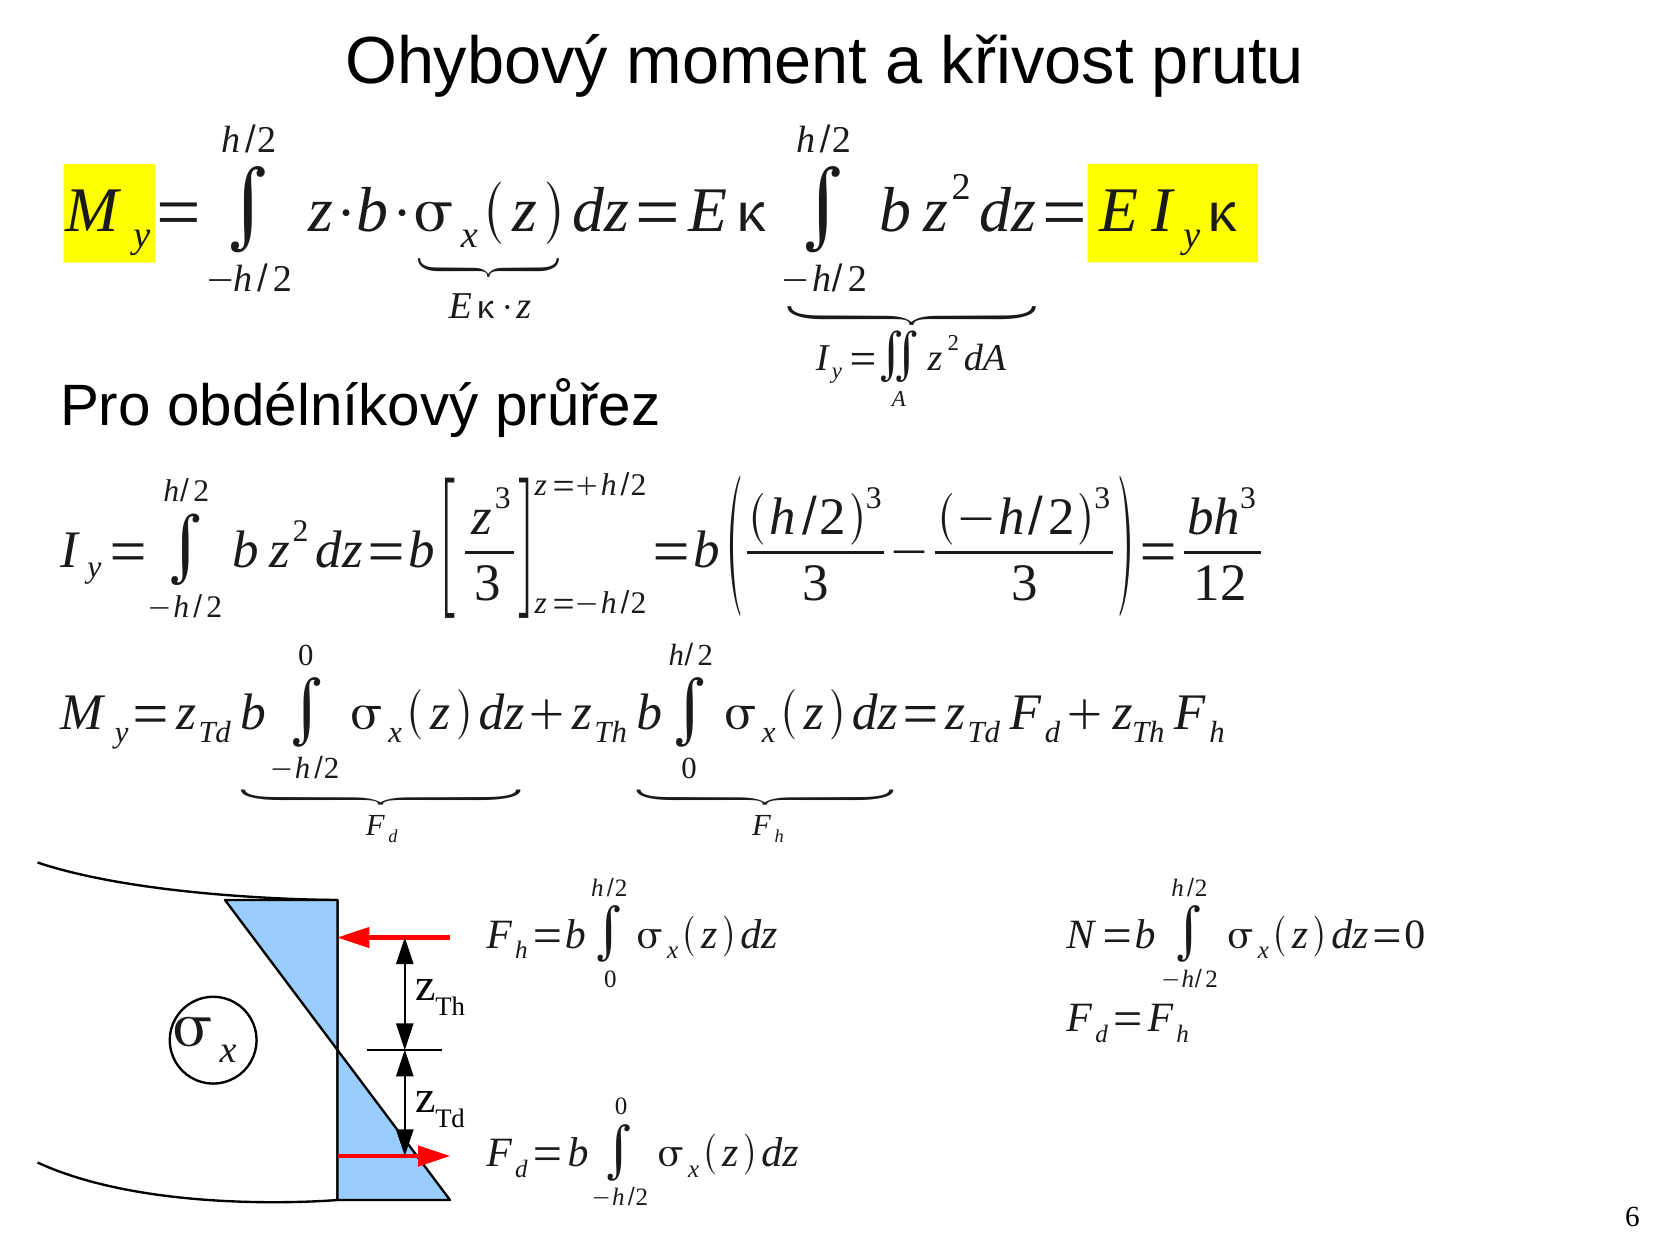

# Ohybový moment a křivost prutu
Pro obdélníkový průřez
zTh
zTd
6